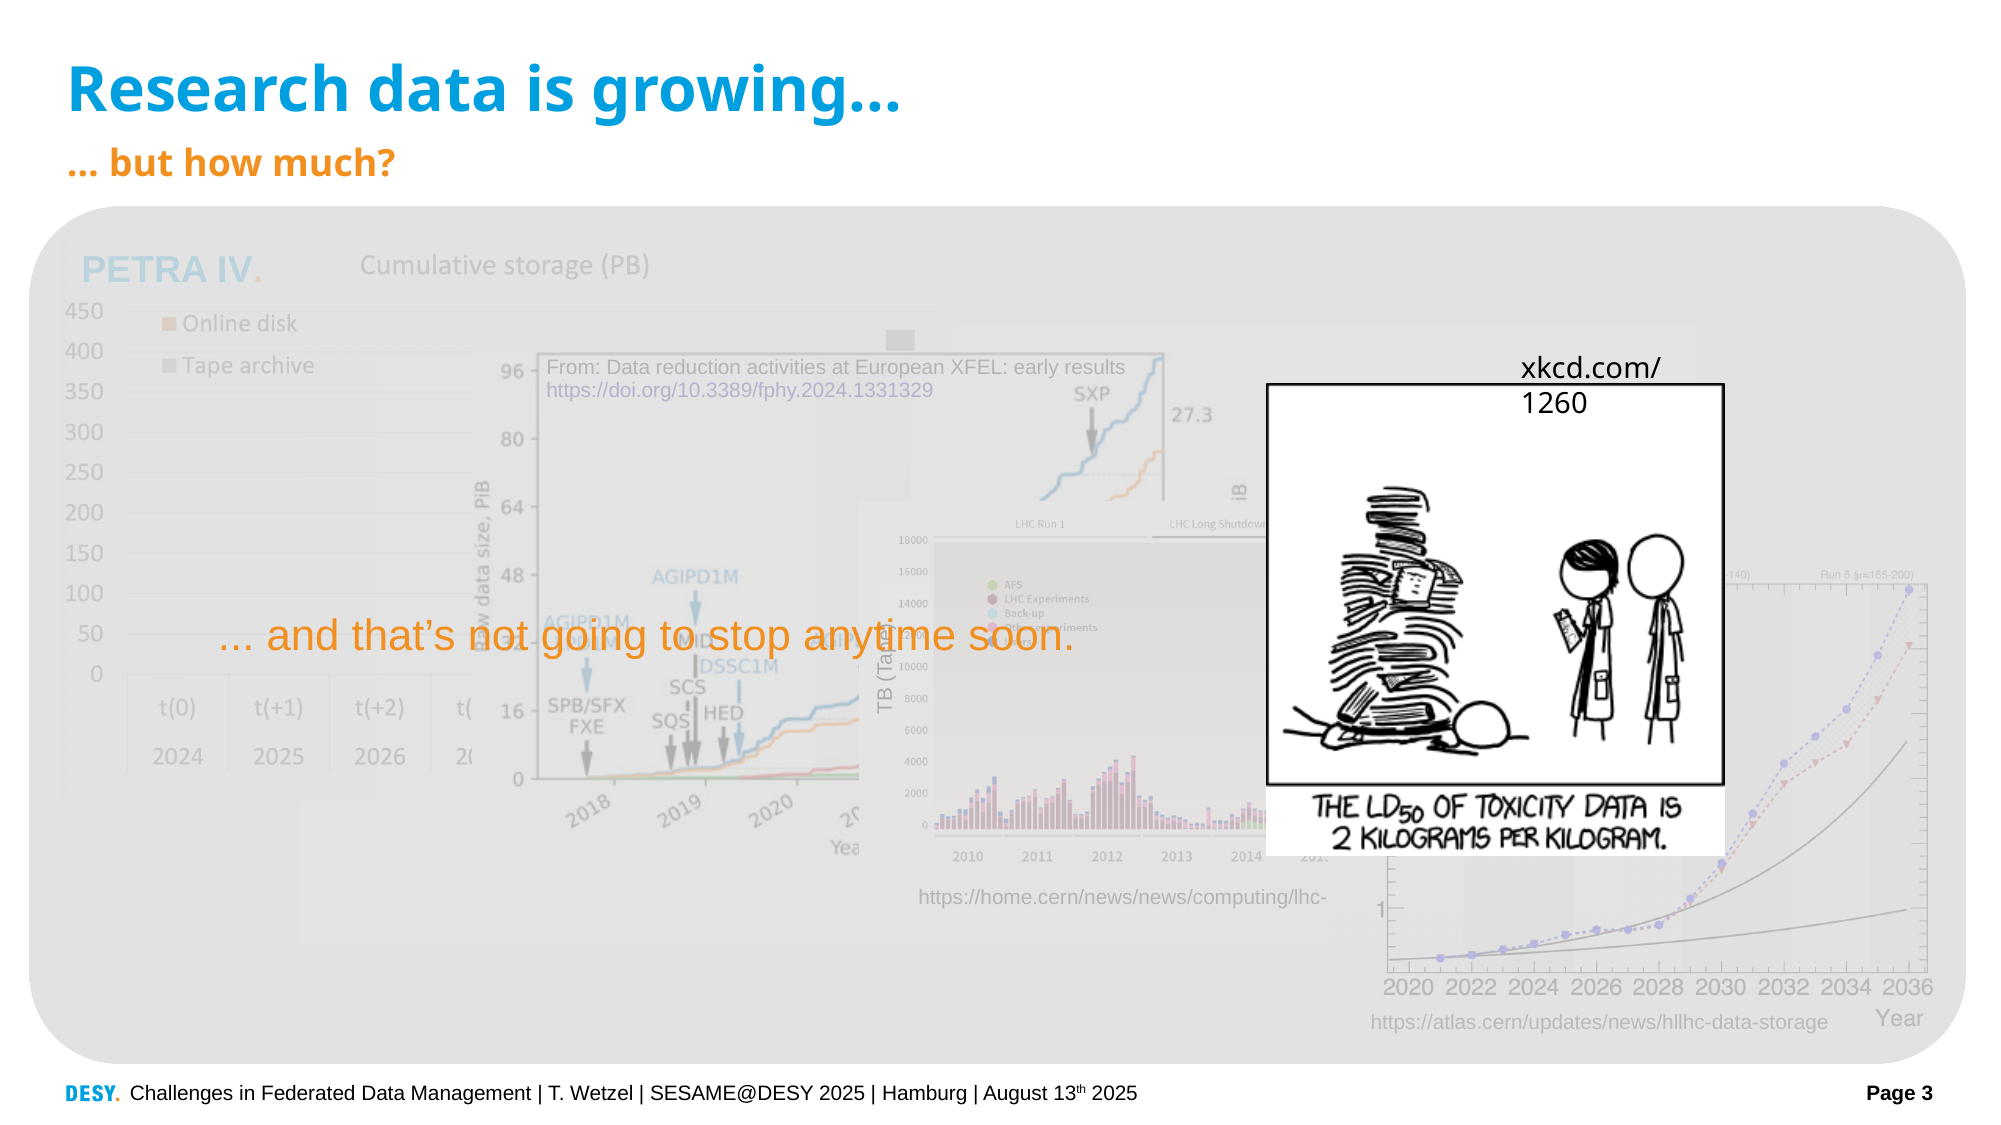

# Research data is growing...
… but how much?
		... and that’s not going to stop anytime soon.
xkcd.com/1260
PETRA IV.
From: Data reduction activities at European XFEL: early resultshttps://doi.org/10.3389/fphy.2024.1331329
115 PB
https://home.cern/news/news/computing/lhc-pushing-computing-limits
TB (Tape)
https://atlas.cern/updates/news/hllhc-data-storage